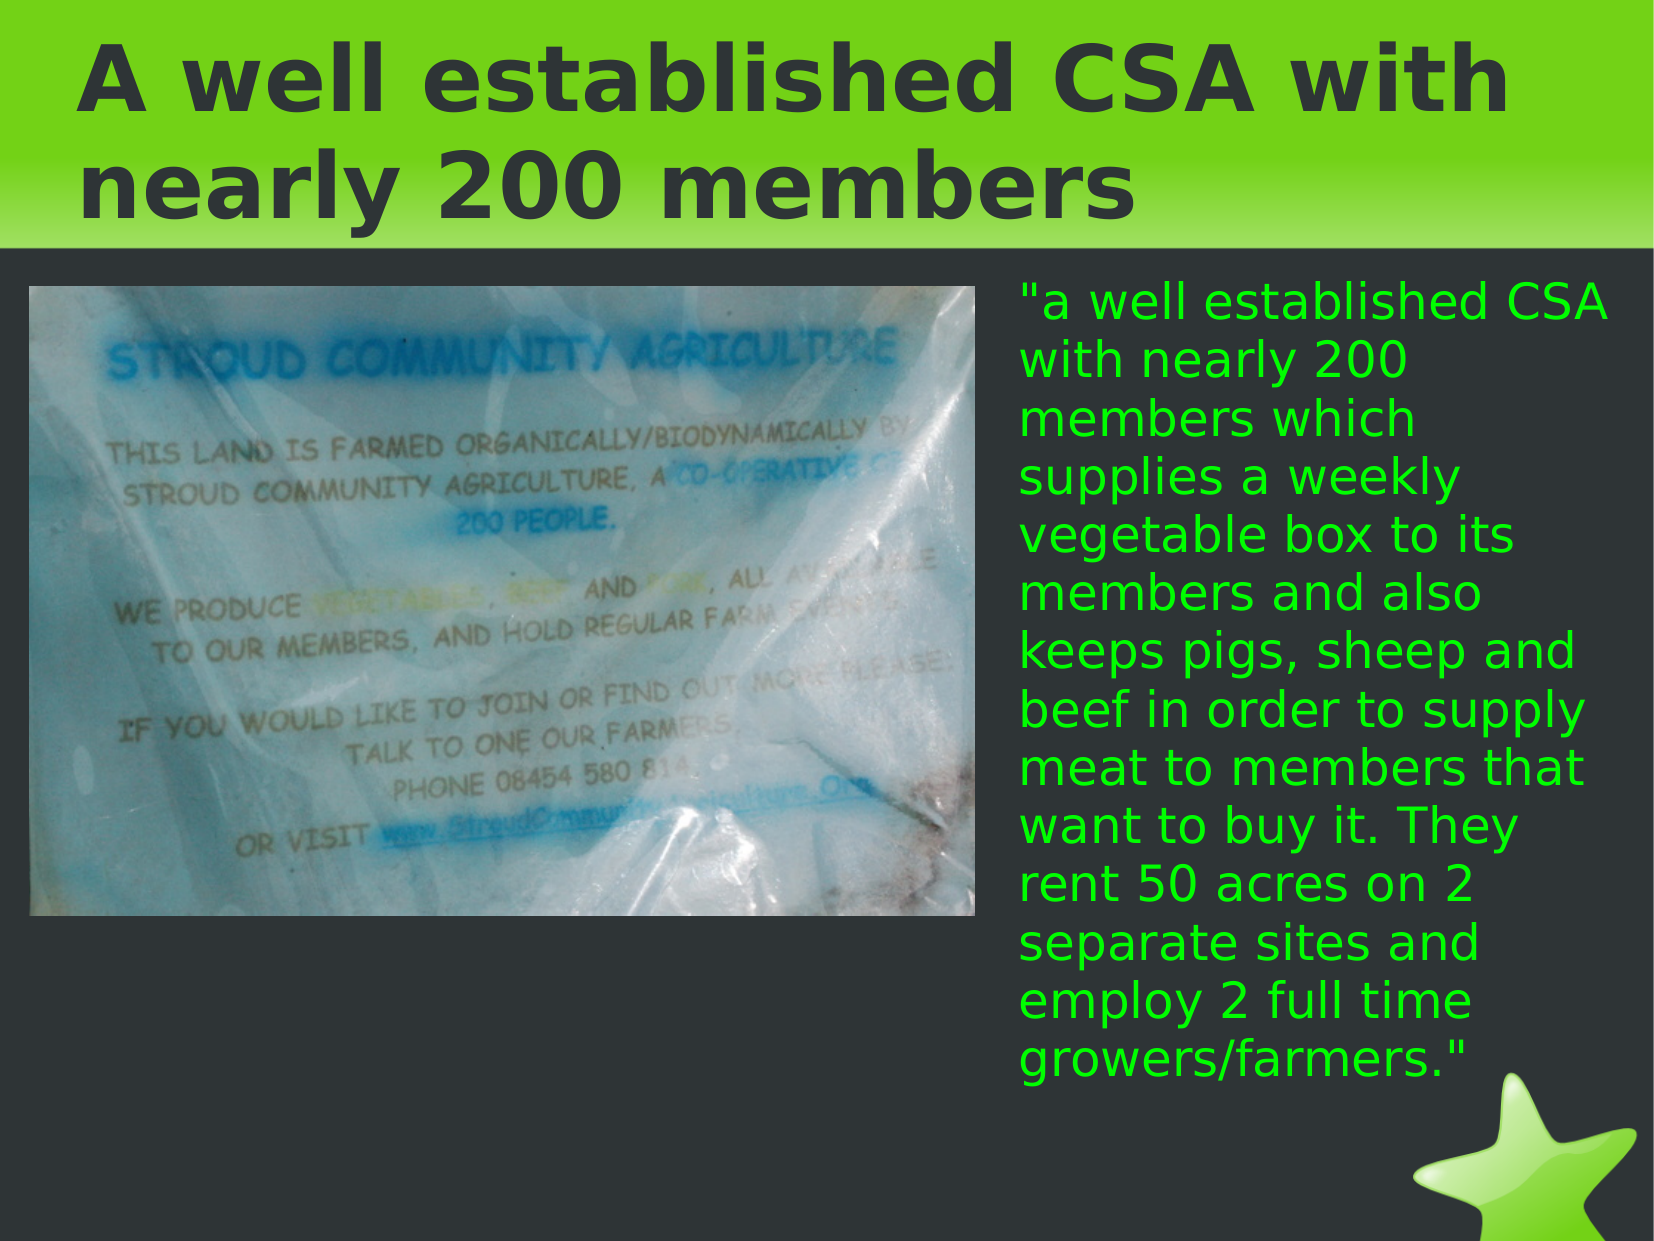

# A well established CSA with nearly 200 members
"a well established CSA with nearly 200 members which supplies a weekly vegetable box to its members and also keeps pigs, sheep and beef in order to supply meat to members that want to buy it. They rent 50 acres on 2 separate sites and employ 2 full time growers/farmers."